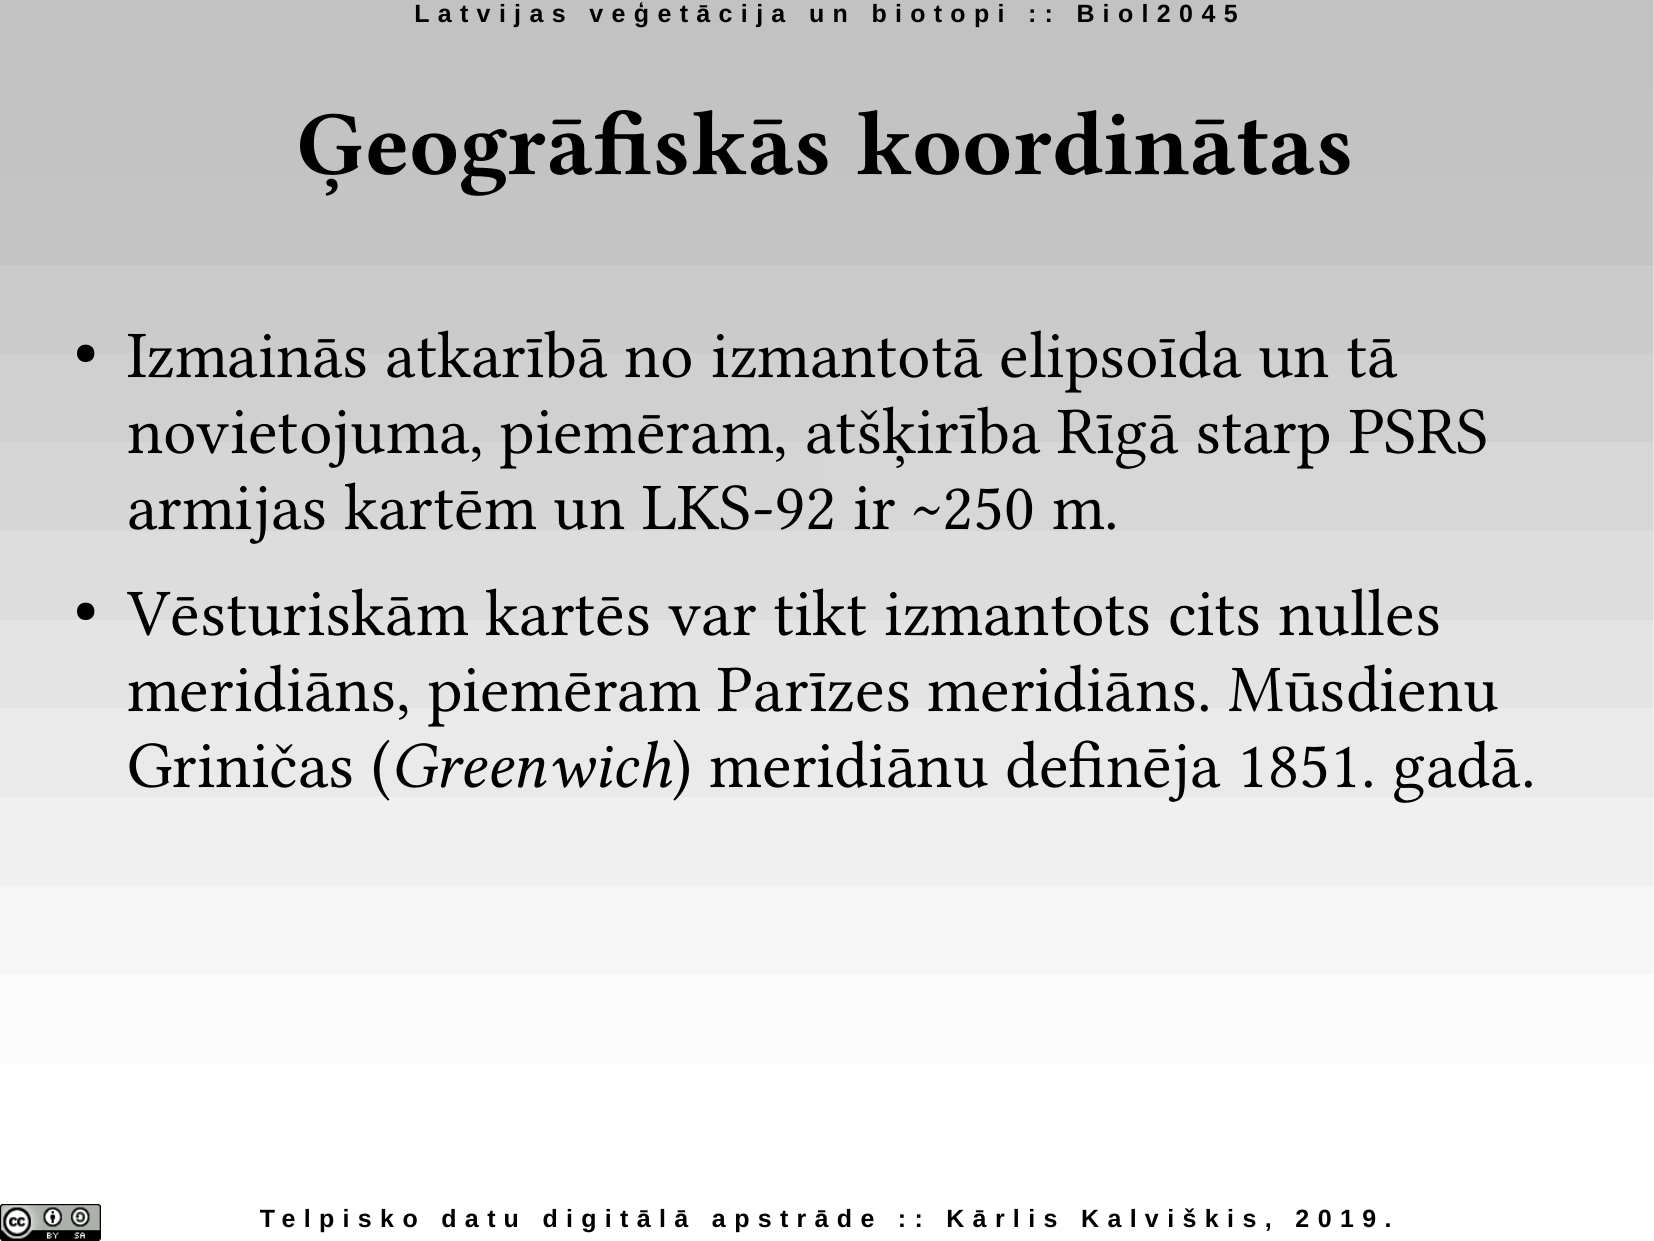

Ģeogrāfiskās koordinātas
# Izmainās atkarībā no izmantotā elipsoīda un tā novietojuma, piemēram, atšķirība Rīgā starp PSRS armijas kartēm un LKS-92 ir ~250 m.
Vēsturiskām kartēs var tikt izmantots cits nulles meridiāns, piemēram Parīzes meridiāns. Mūsdienu Griničas (Greenwich) meridiānu definēja 1851. gadā.